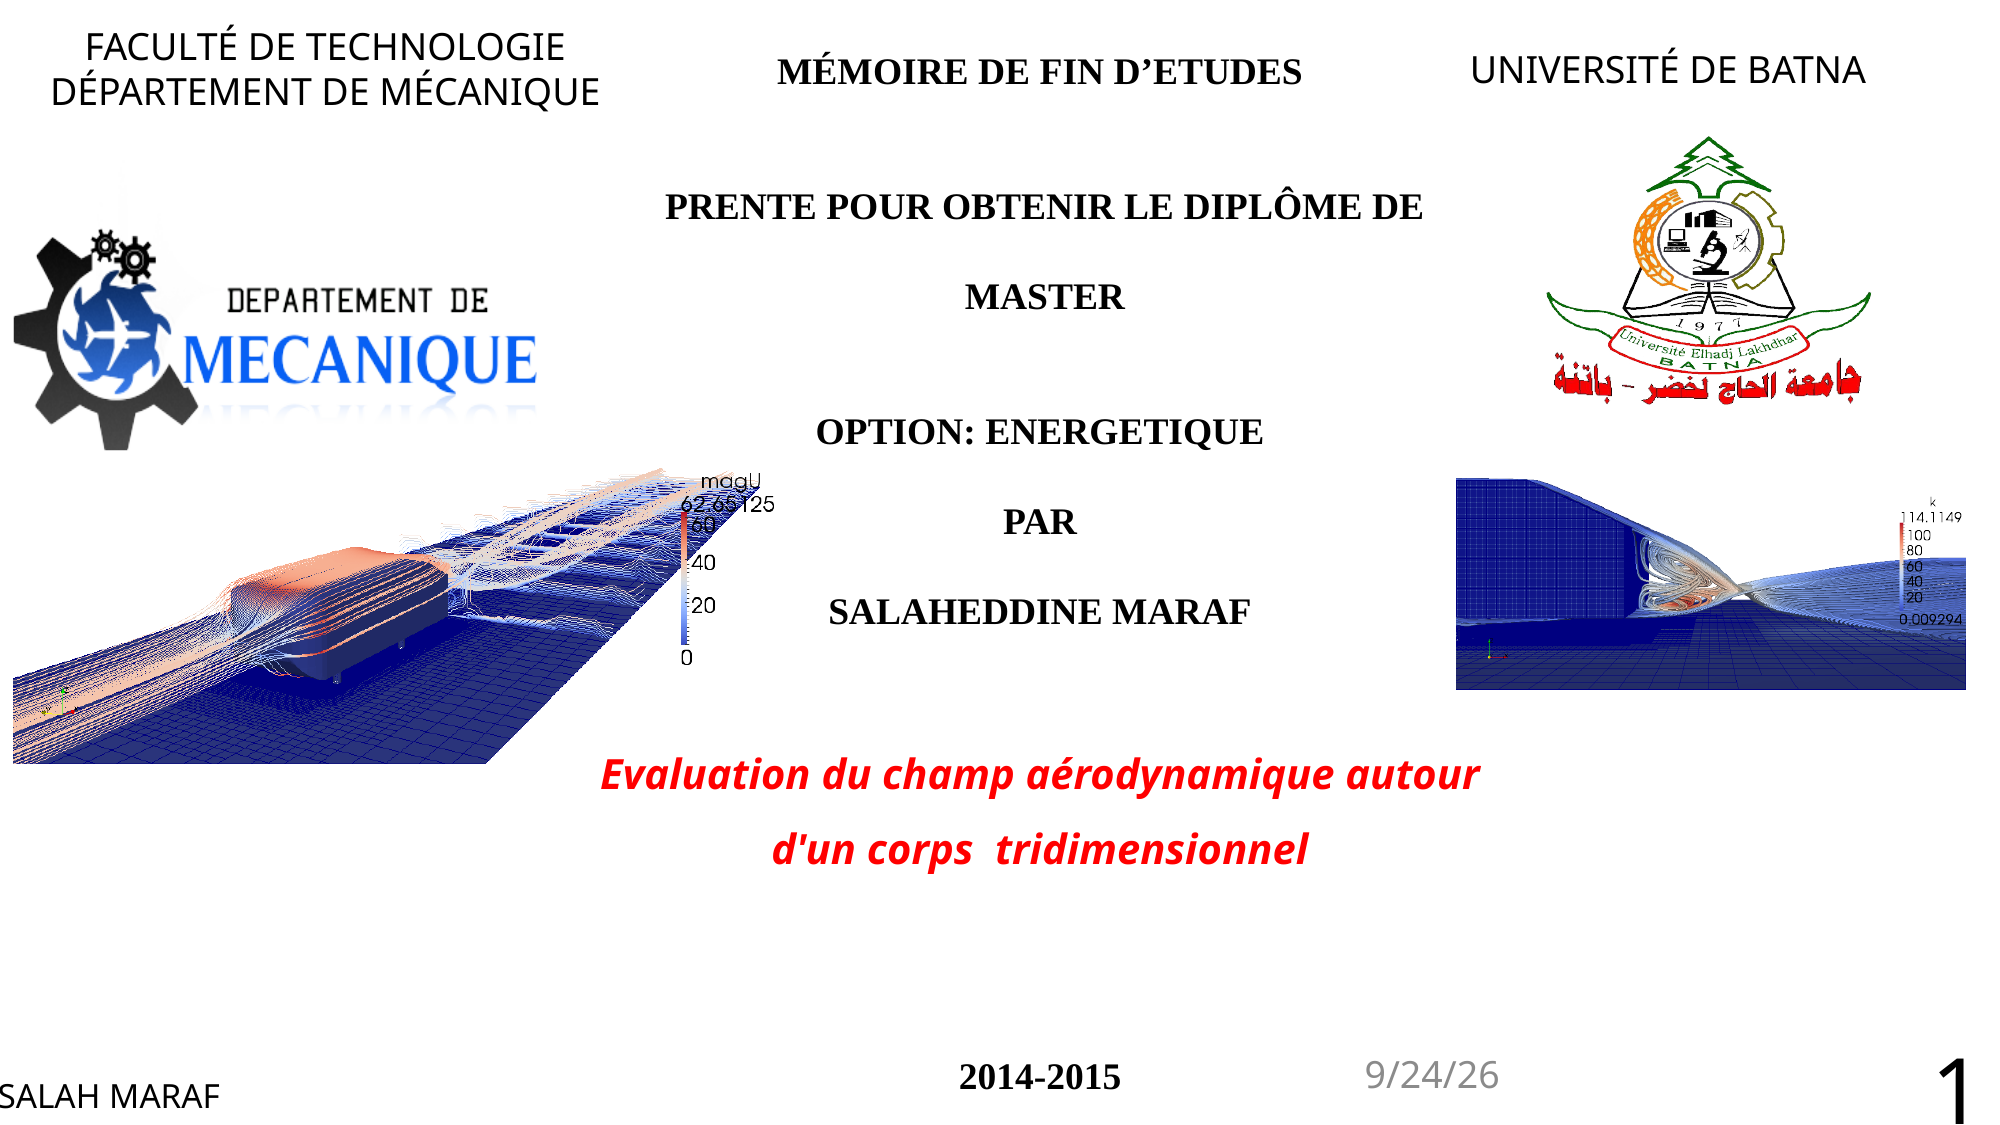

Faculté de Technologie
Département de MÉCANIQUE
Université de Batna
MÉMOIRE DE FIN D’ETUDES
 PRENTE POUR OBTENIR LE DIPLÔME DE
 MASTER
OPTION: ENERGETIQUE
PAR
SALAHEDDINE MARAF
Evaluation du champ aérodynamique autour d'un corps tridimensionnel
2014-2015
SALAH MARAF